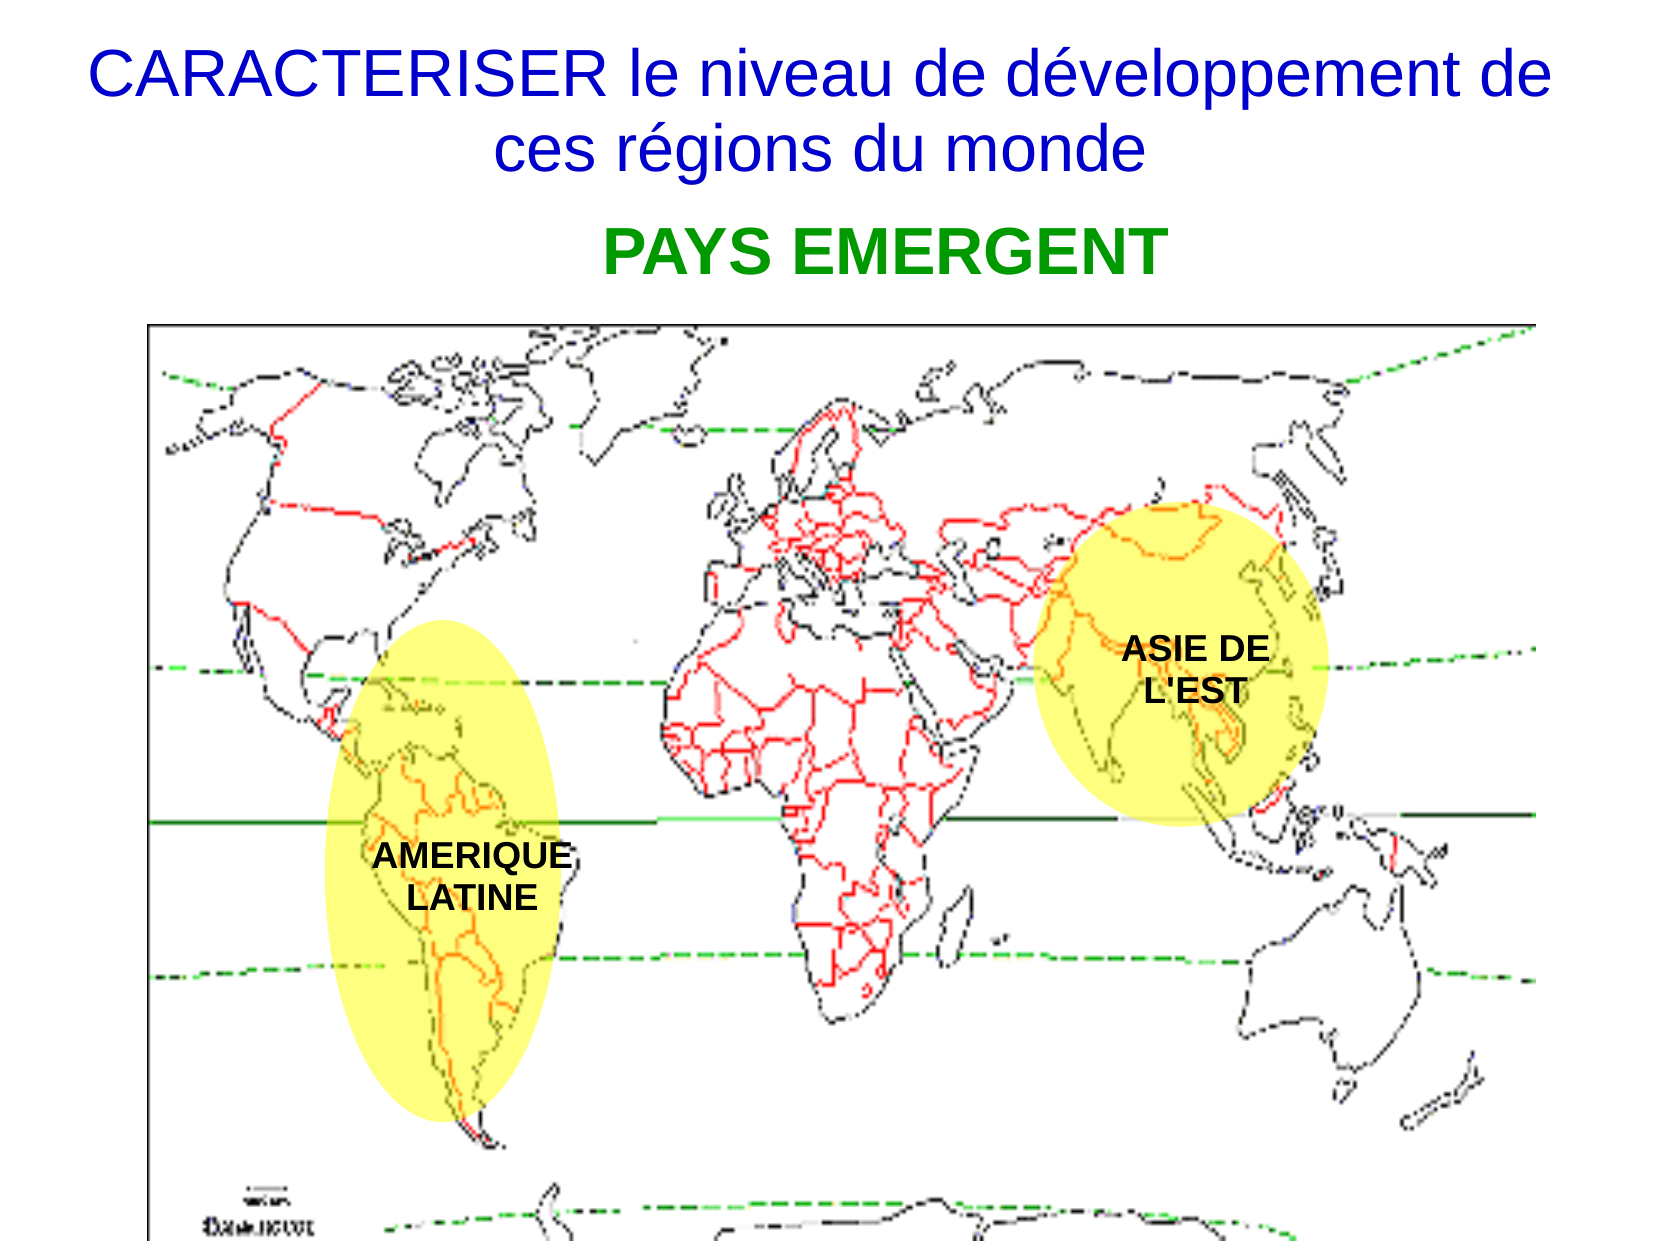

# CARACTERISER le niveau de développement de ces régions du monde
PAYS EMERGENT
ASIE DE
L'EST
AMERIQUE
LATINE